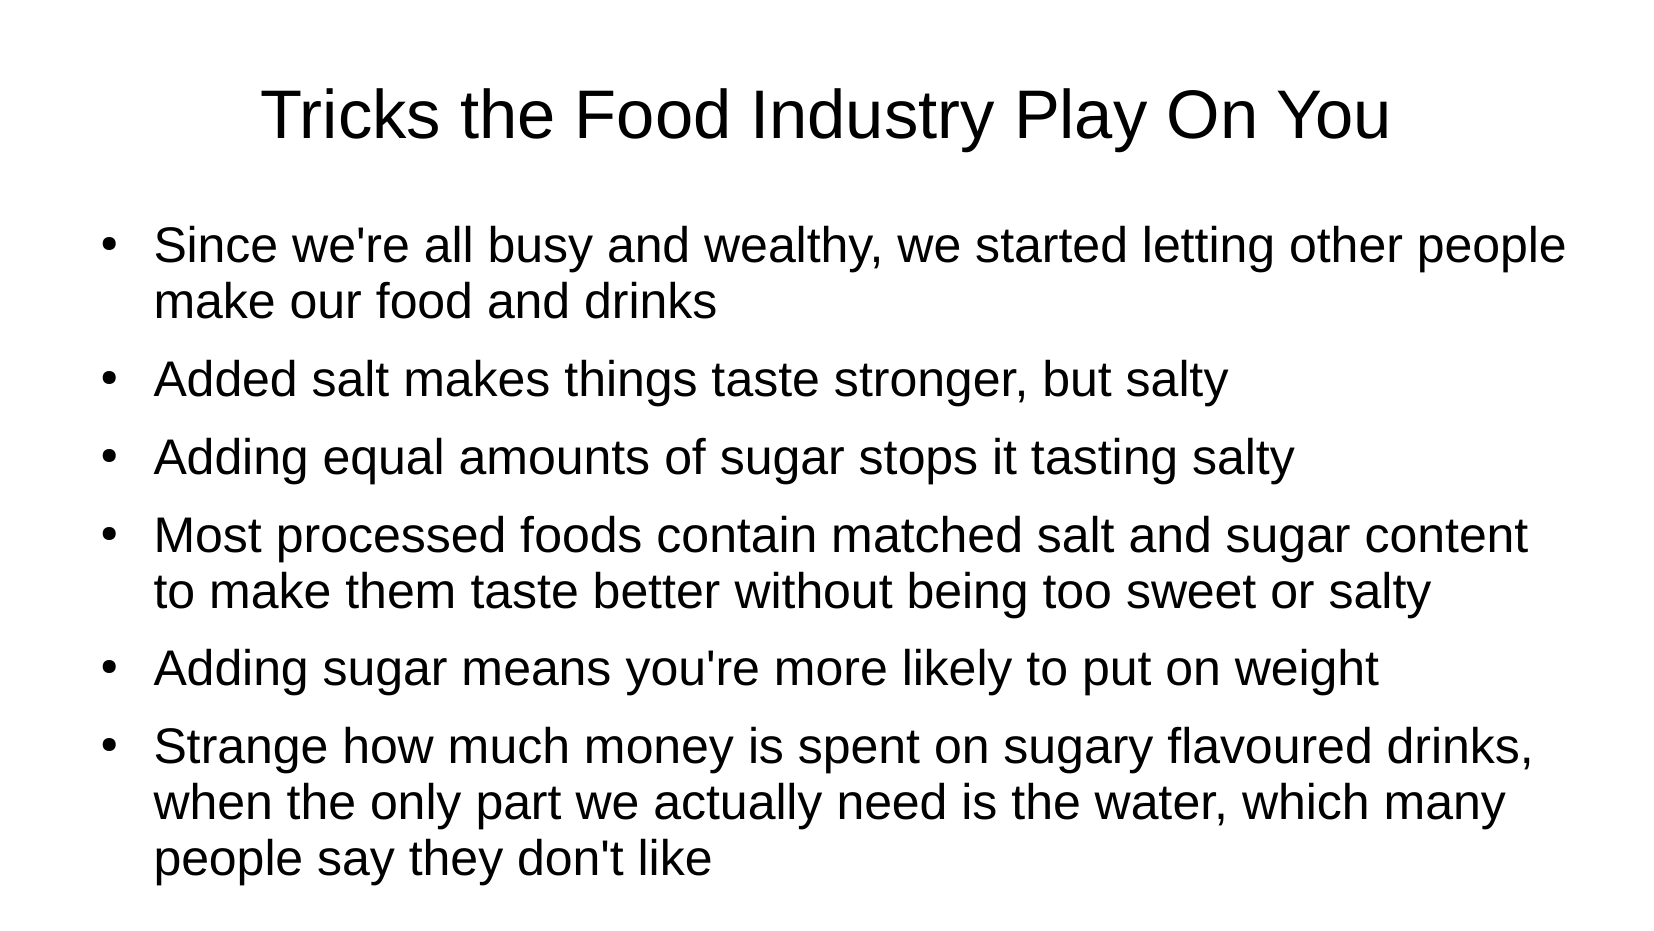

# Tricks the Food Industry Play On You
Since we're all busy and wealthy, we started letting other people make our food and drinks
Added salt makes things taste stronger, but salty
Adding equal amounts of sugar stops it tasting salty
Most processed foods contain matched salt and sugar content to make them taste better without being too sweet or salty
Adding sugar means you're more likely to put on weight
Strange how much money is spent on sugary flavoured drinks, when the only part we actually need is the water, which many people say they don't like